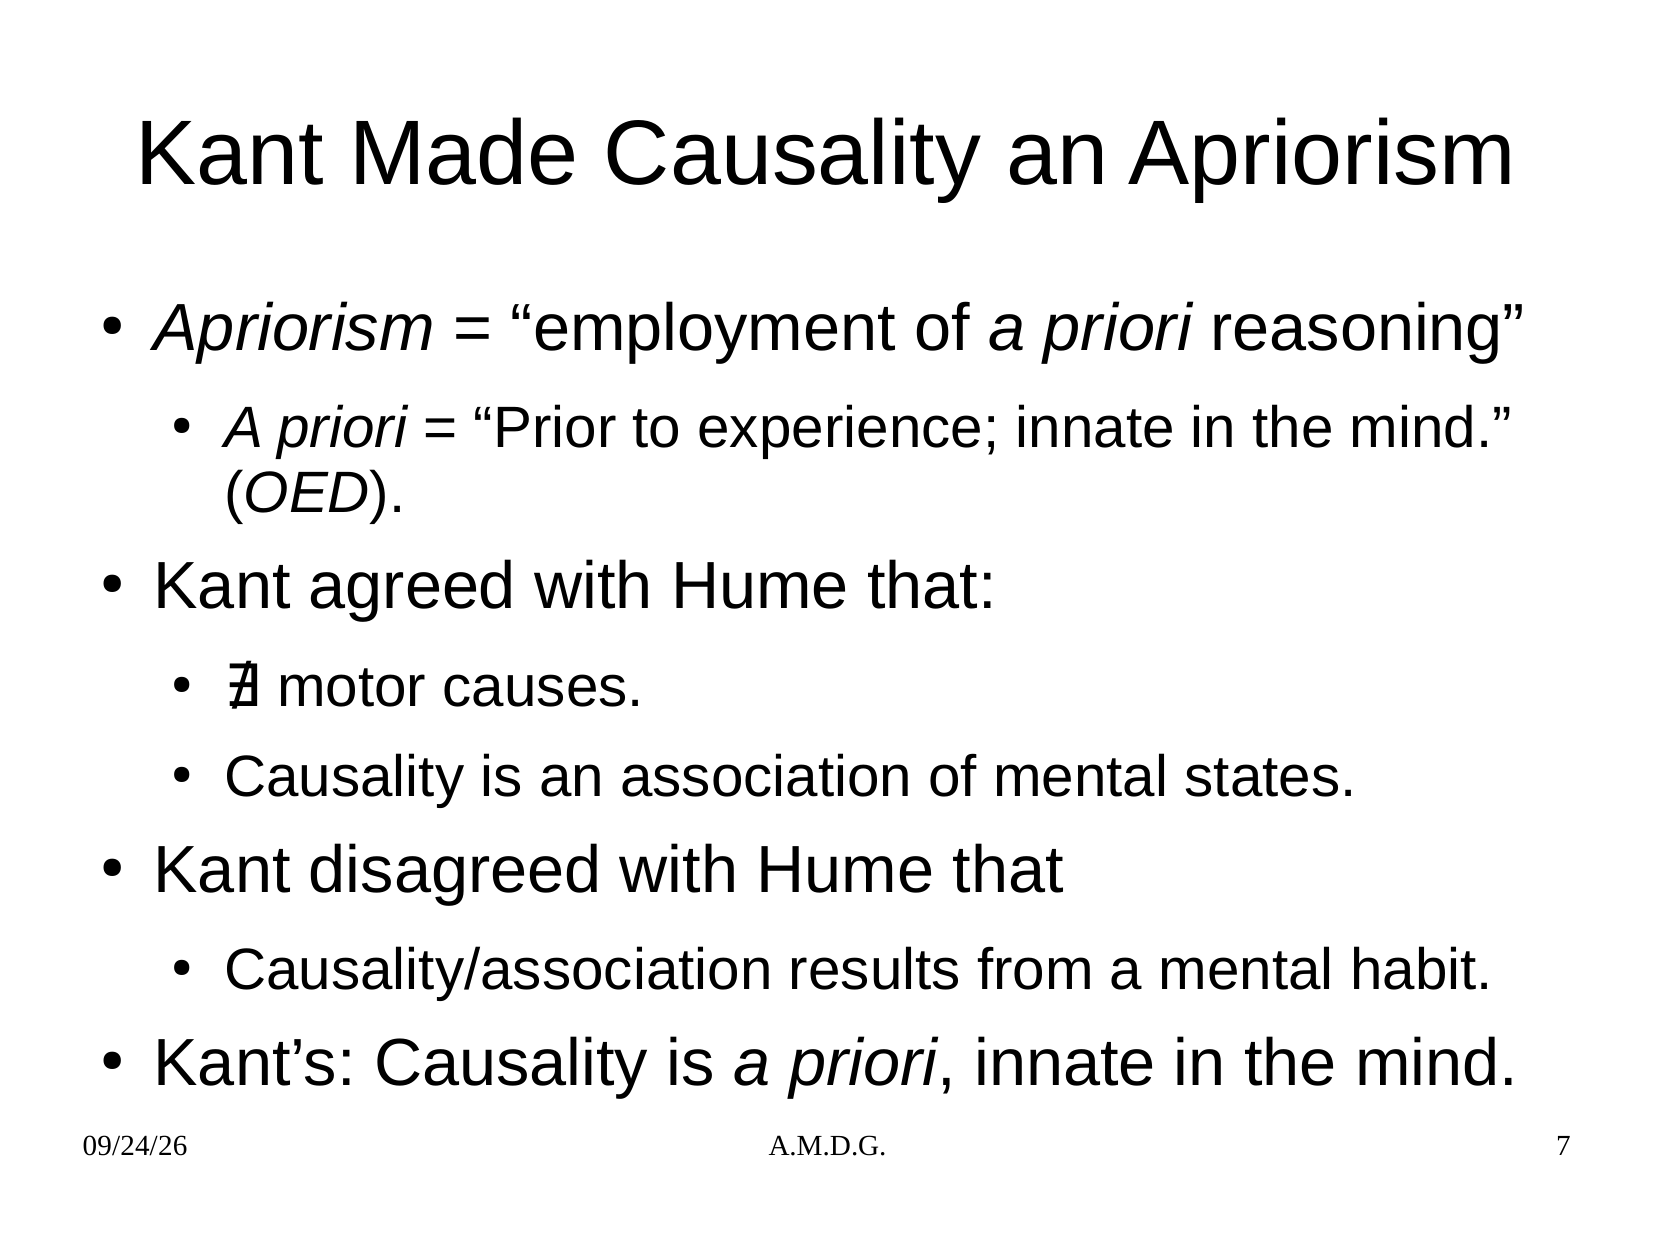

Kant Made Causality an Apriorism
# Apriorism = “employment of a priori reasoning”
A priori = “Prior to experience; innate in the mind.” (OED).
Kant agreed with Hume that:
∄ motor causes.
Causality is an association of mental states.
Kant disagreed with Hume that
Causality/association results from a mental habit.
Kant’s: Causality is a priori, innate in the mind.
A.M.D.G.
7